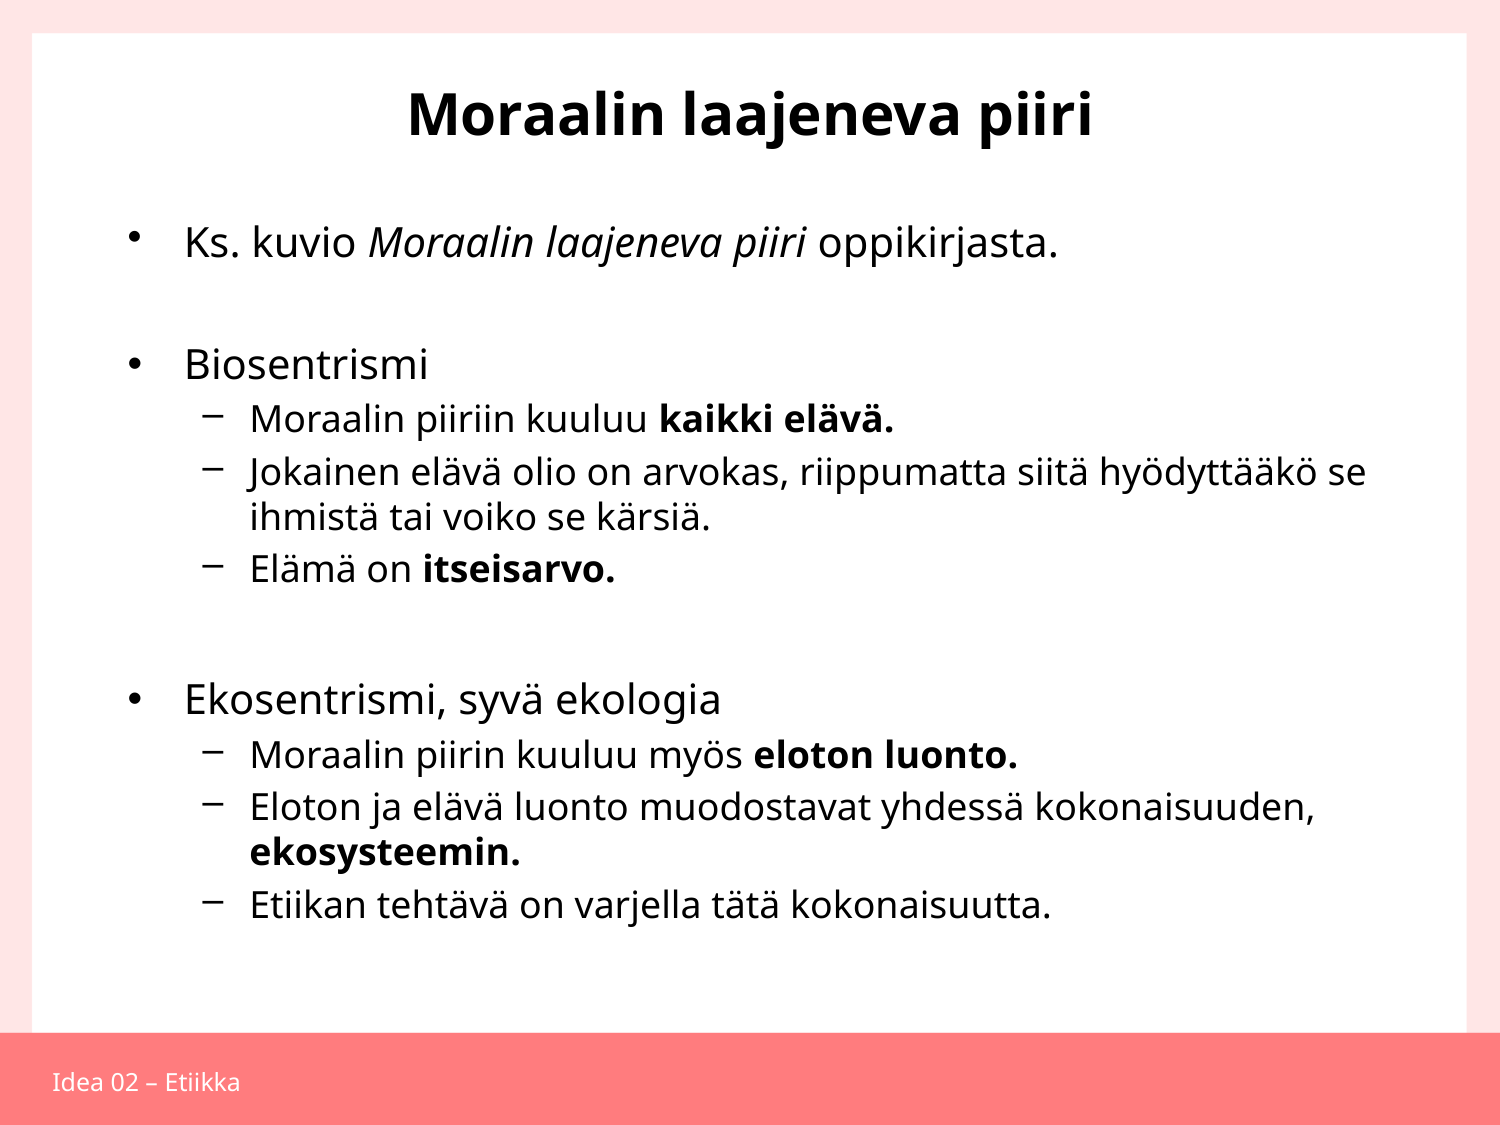

# Moraalin laajeneva piiri
Ks. kuvio Moraalin laajeneva piiri oppikirjasta.
Biosentrismi
Moraalin piiriin kuuluu kaikki elävä.
Jokainen elävä olio on arvokas, riippumatta siitä hyödyttääkö se ihmistä tai voiko se kärsiä.
Elämä on itseisarvo.
Ekosentrismi, syvä ekologia
Moraalin piirin kuuluu myös eloton luonto.
Eloton ja elävä luonto muodostavat yhdessä kokonaisuuden, ekosysteemin.
Etiikan tehtävä on varjella tätä kokonaisuutta.